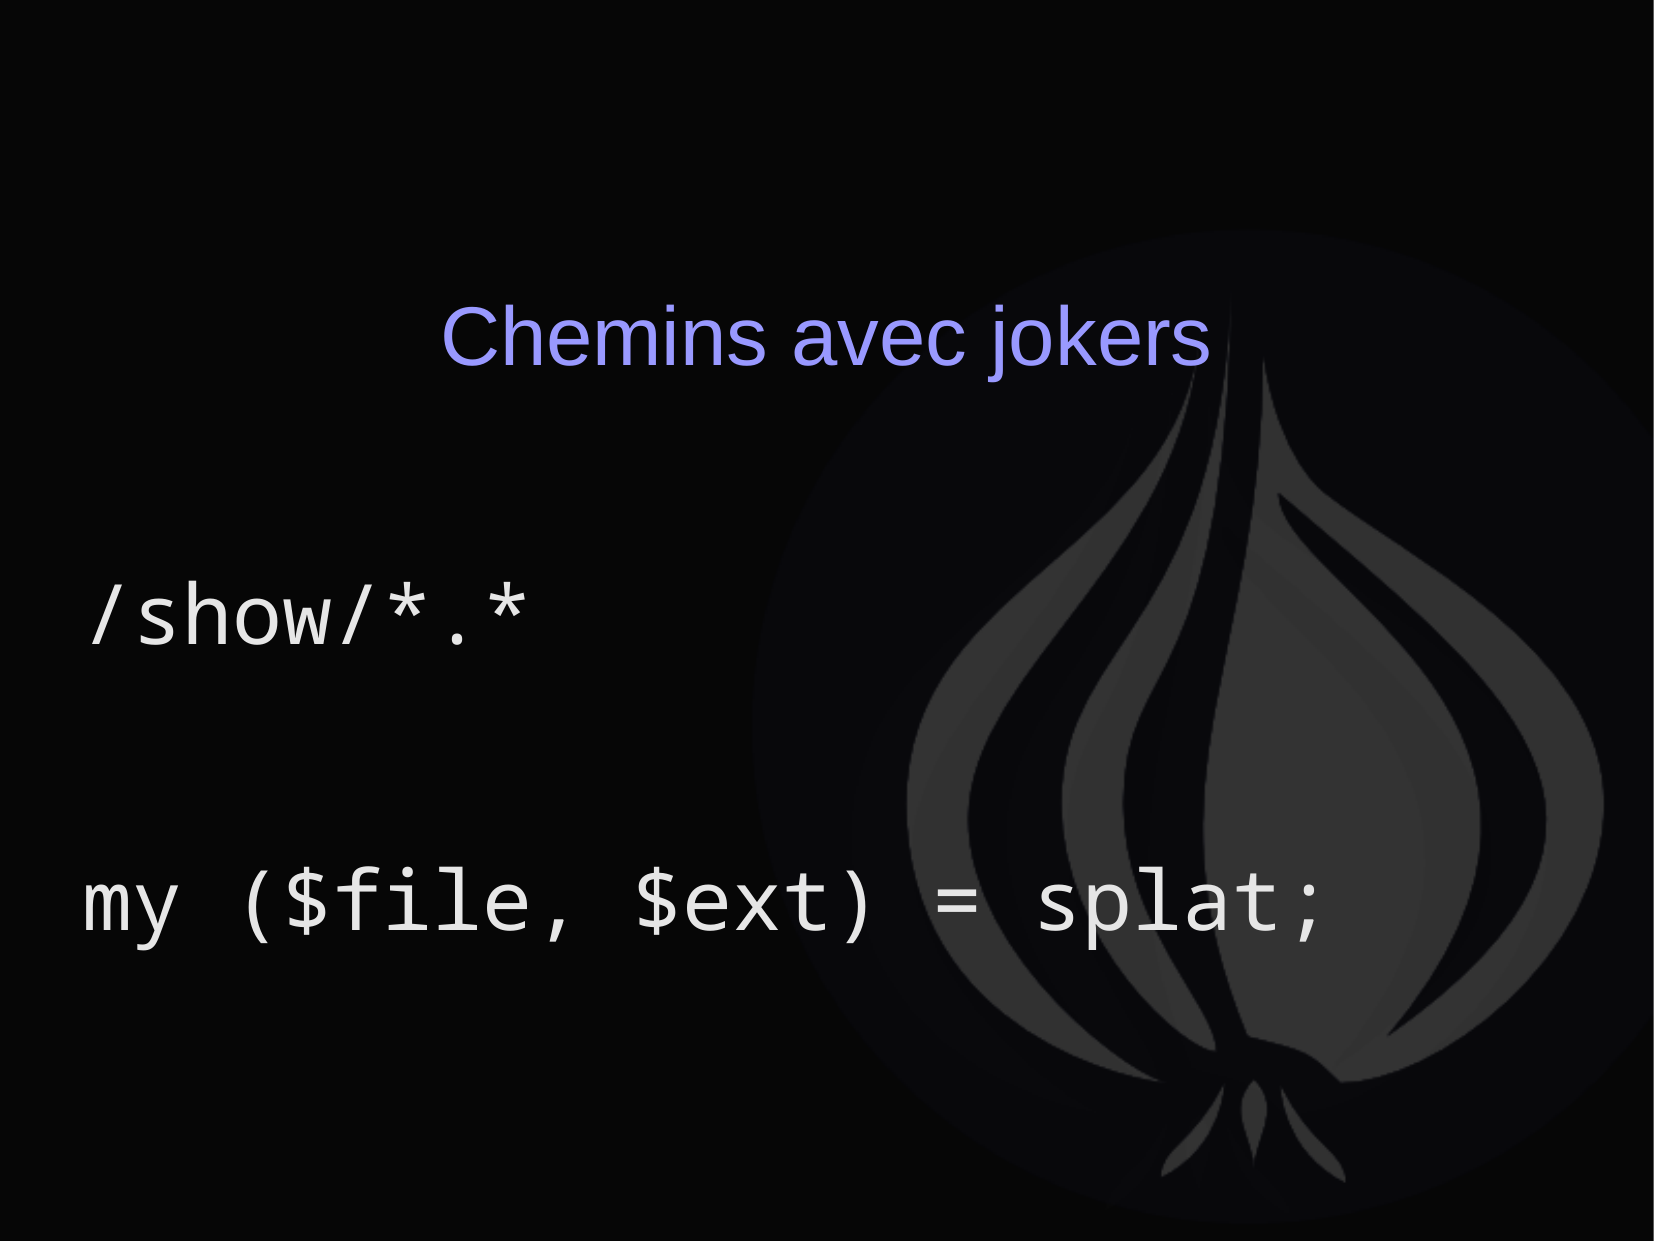

# Chemins avec jokers
/show/*.*
my ($file, $ext) = splat;